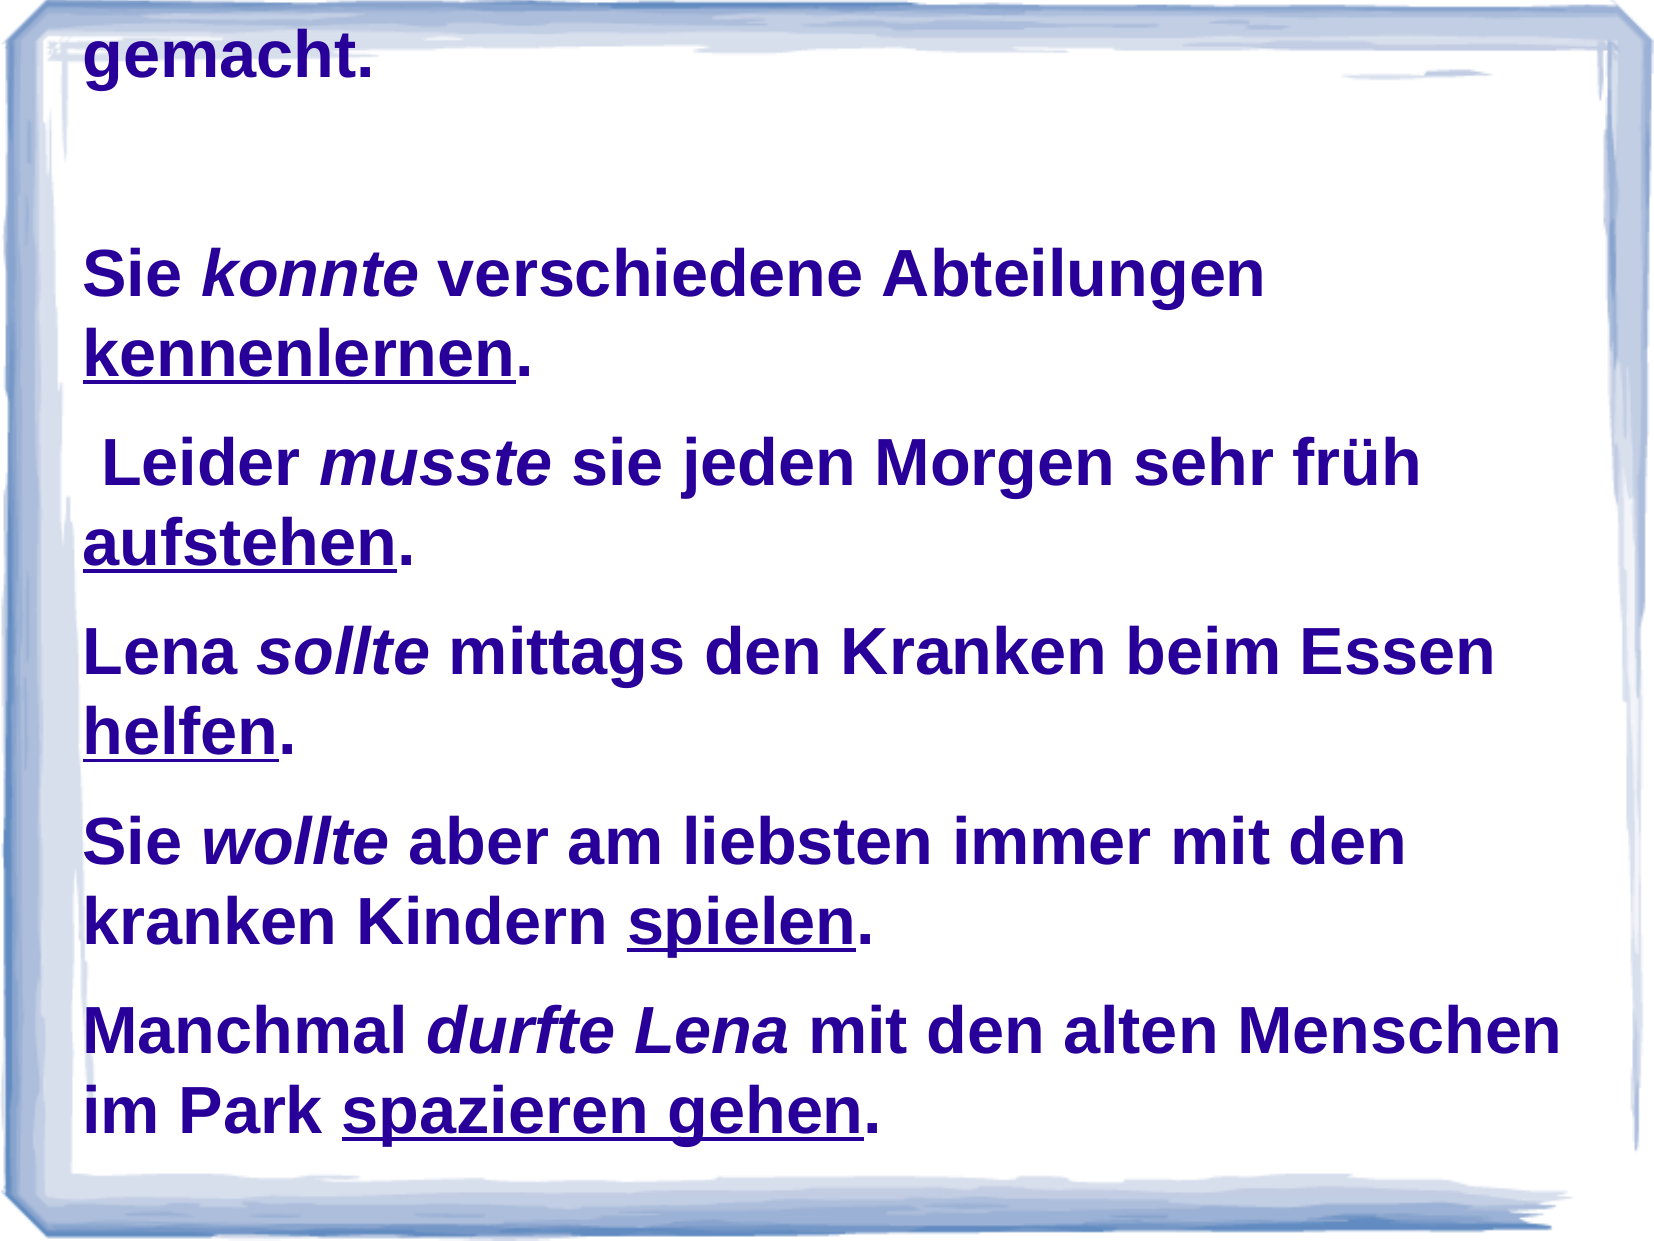

# Lena hat ihr Praktikum im Krankenhaus gemacht.
Sie konnte verschiedene Abteilungen kennenlernen.
 Leider musste sie jeden Morgen sehr früh aufstehen.
Lena sollte mittags den Kranken beim Essen helfen.
Sie wollte aber am liebsten immer mit den kranken Kindern spielen.
Manchmal durfte Lena mit den alten Menschen im Park spazieren gehen.